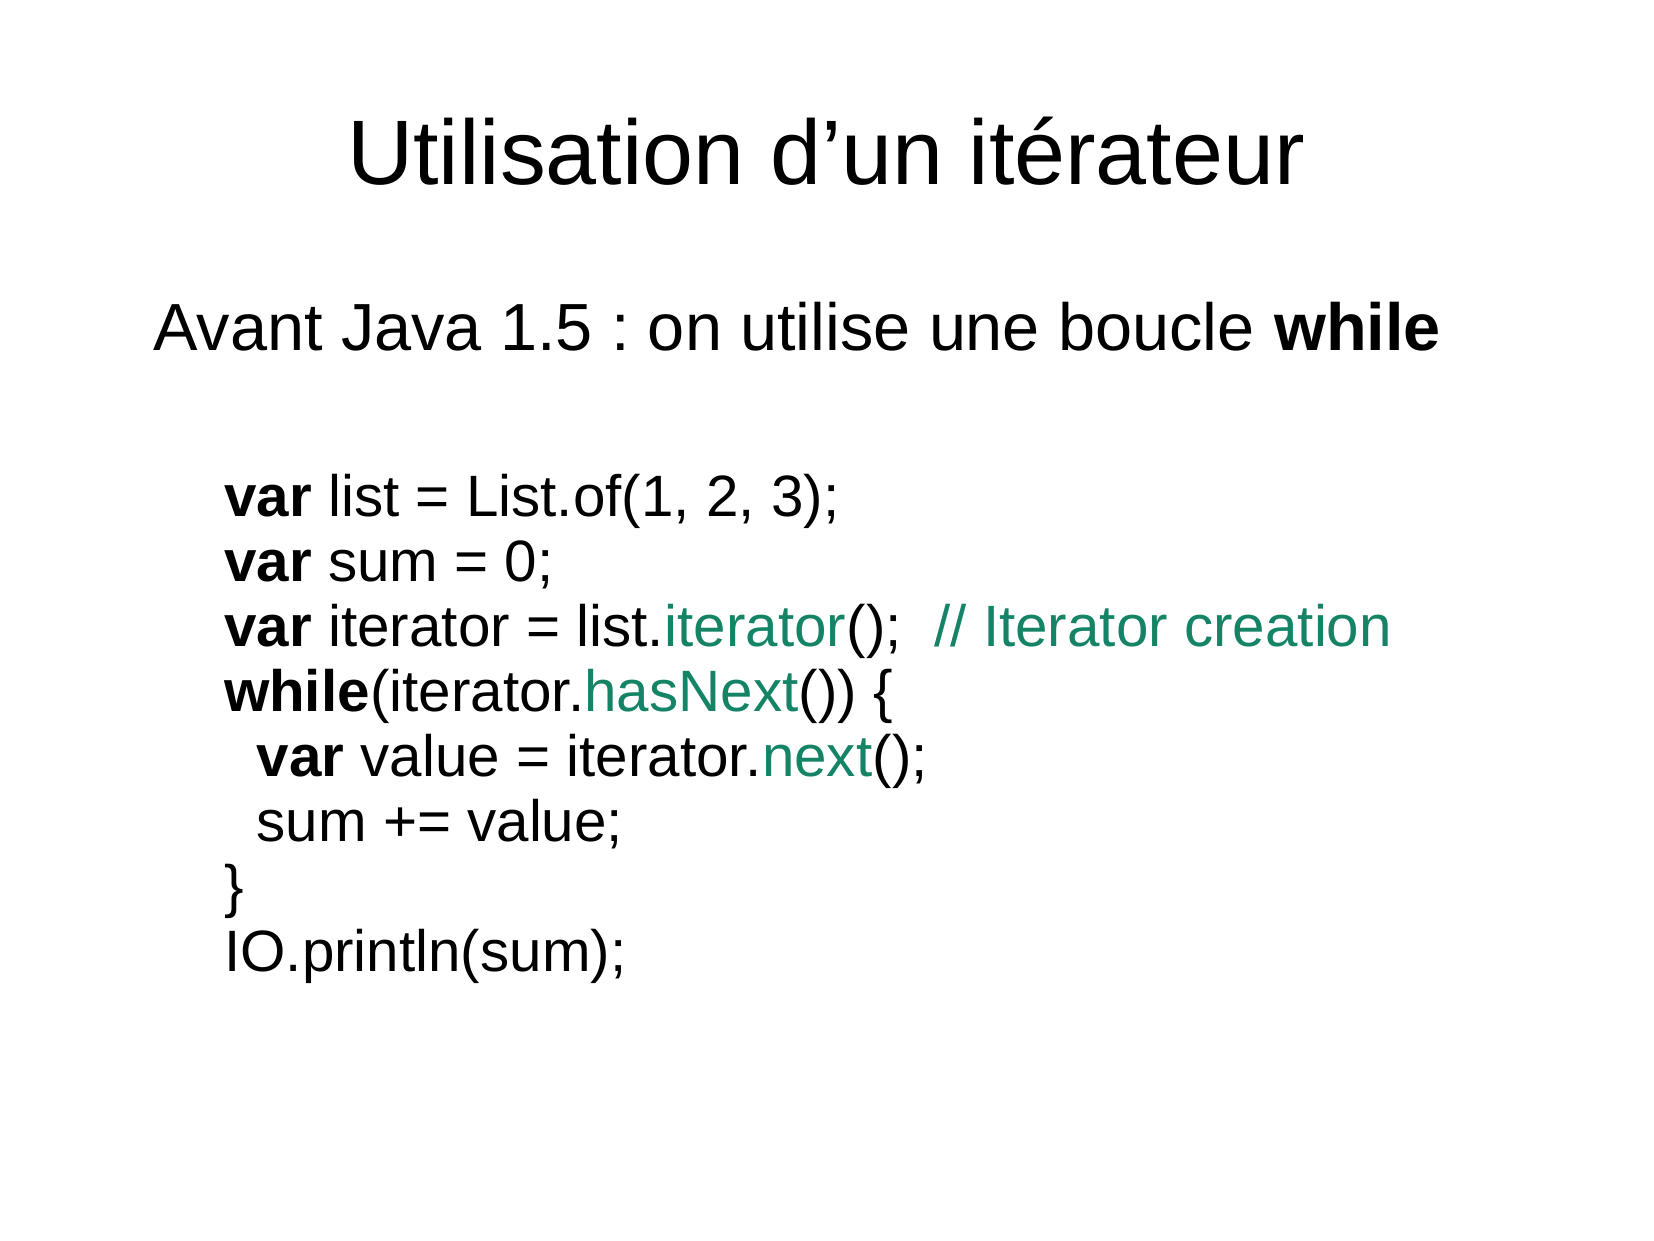

# Utilisation d’un itérateur
Avant Java 1.5 : on utilise une boucle while
var list = List.of(1, 2, 3);
var sum = 0;
var iterator = list.iterator(); // Iterator creation
while(iterator.hasNext()) {
 var value = iterator.next();
 sum += value;
}
IO.println(sum);